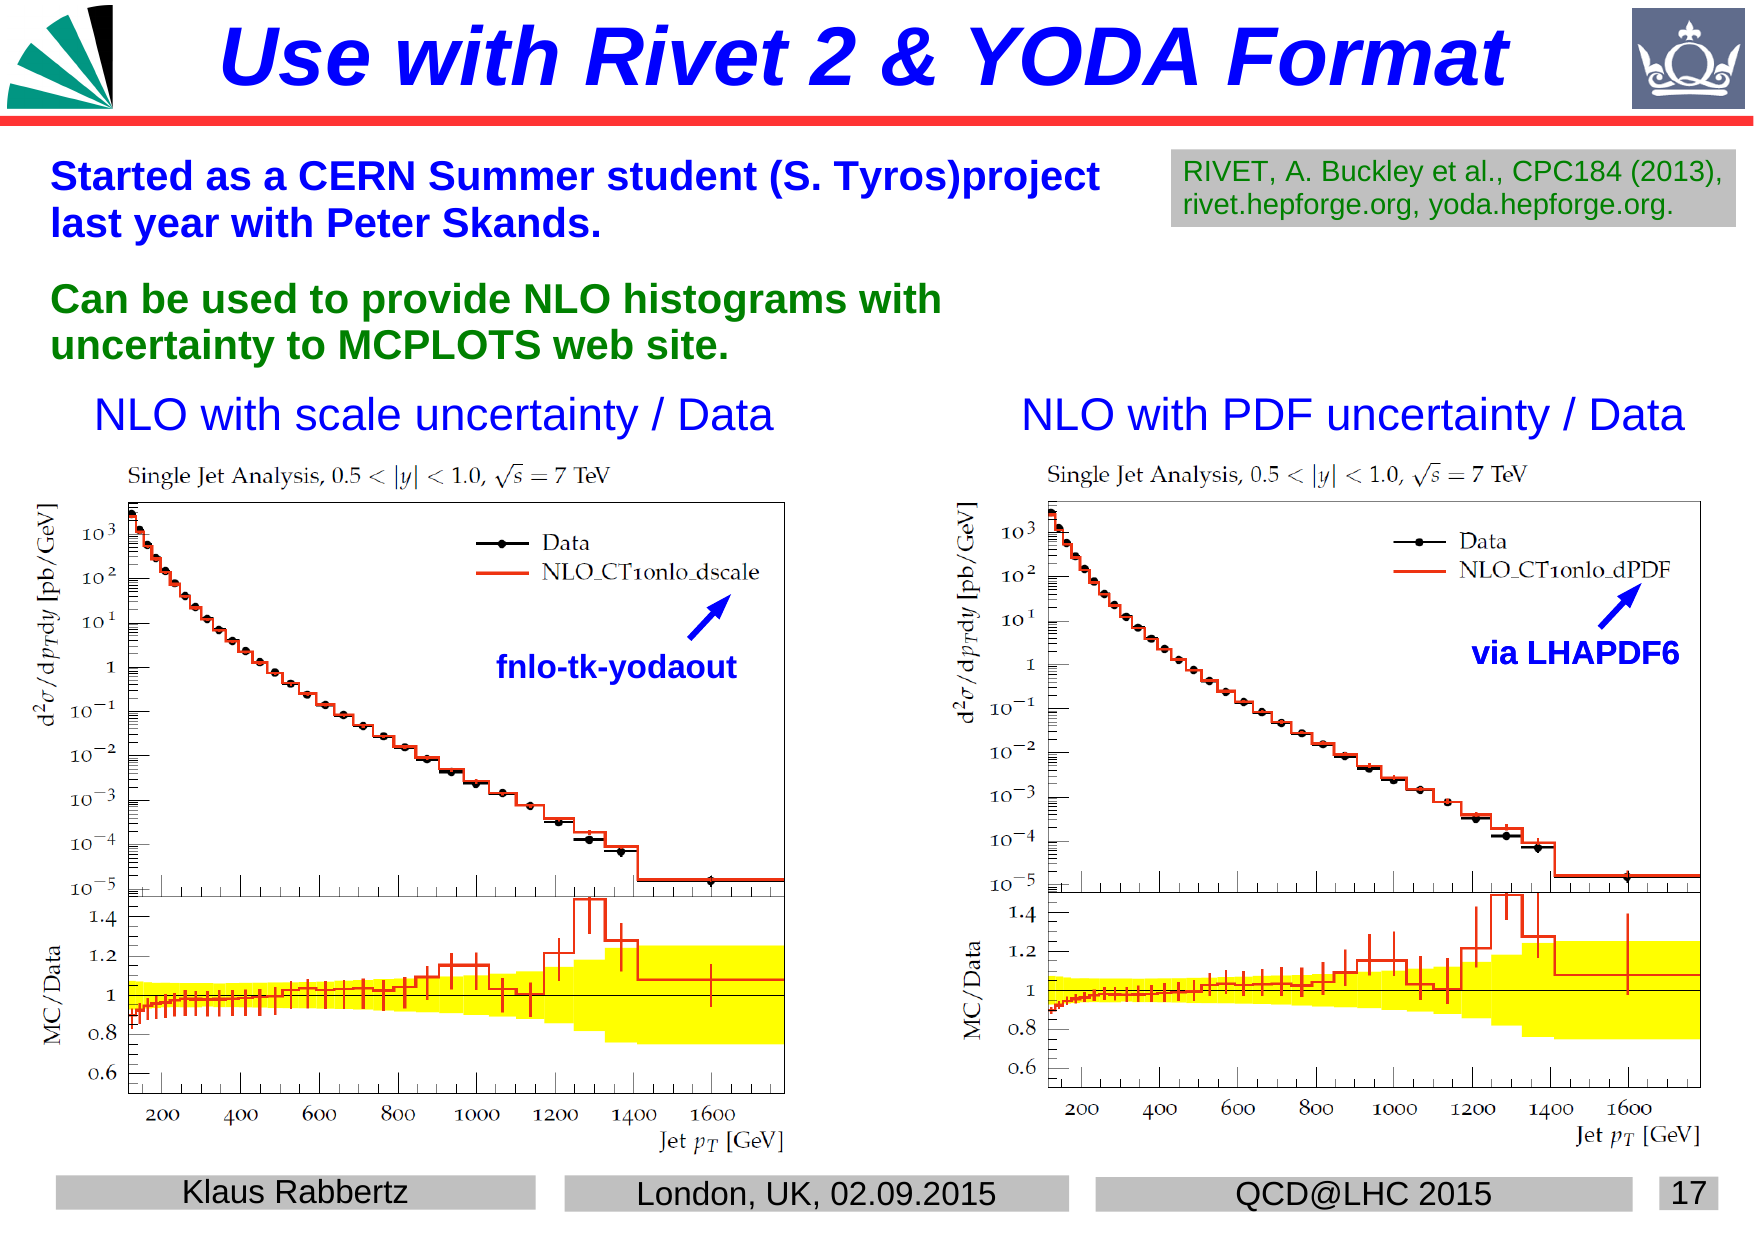

# Use with Rivet 2 & YODA Format
RIVET, A. Buckley et al., CPC184 (2013),
rivet.hepforge.org, yoda.hepforge.org.
Started as a CERN Summer student (S. Tyros)project last year with Peter Skands.
Can be used to provide NLO histograms with uncertainty to MCPLOTS web site.
NLO with scale uncertainty / Data
NLO with PDF uncertainty / Data
via LHAPDF6
via LHAPDF6
fnlo-tk-yodaout